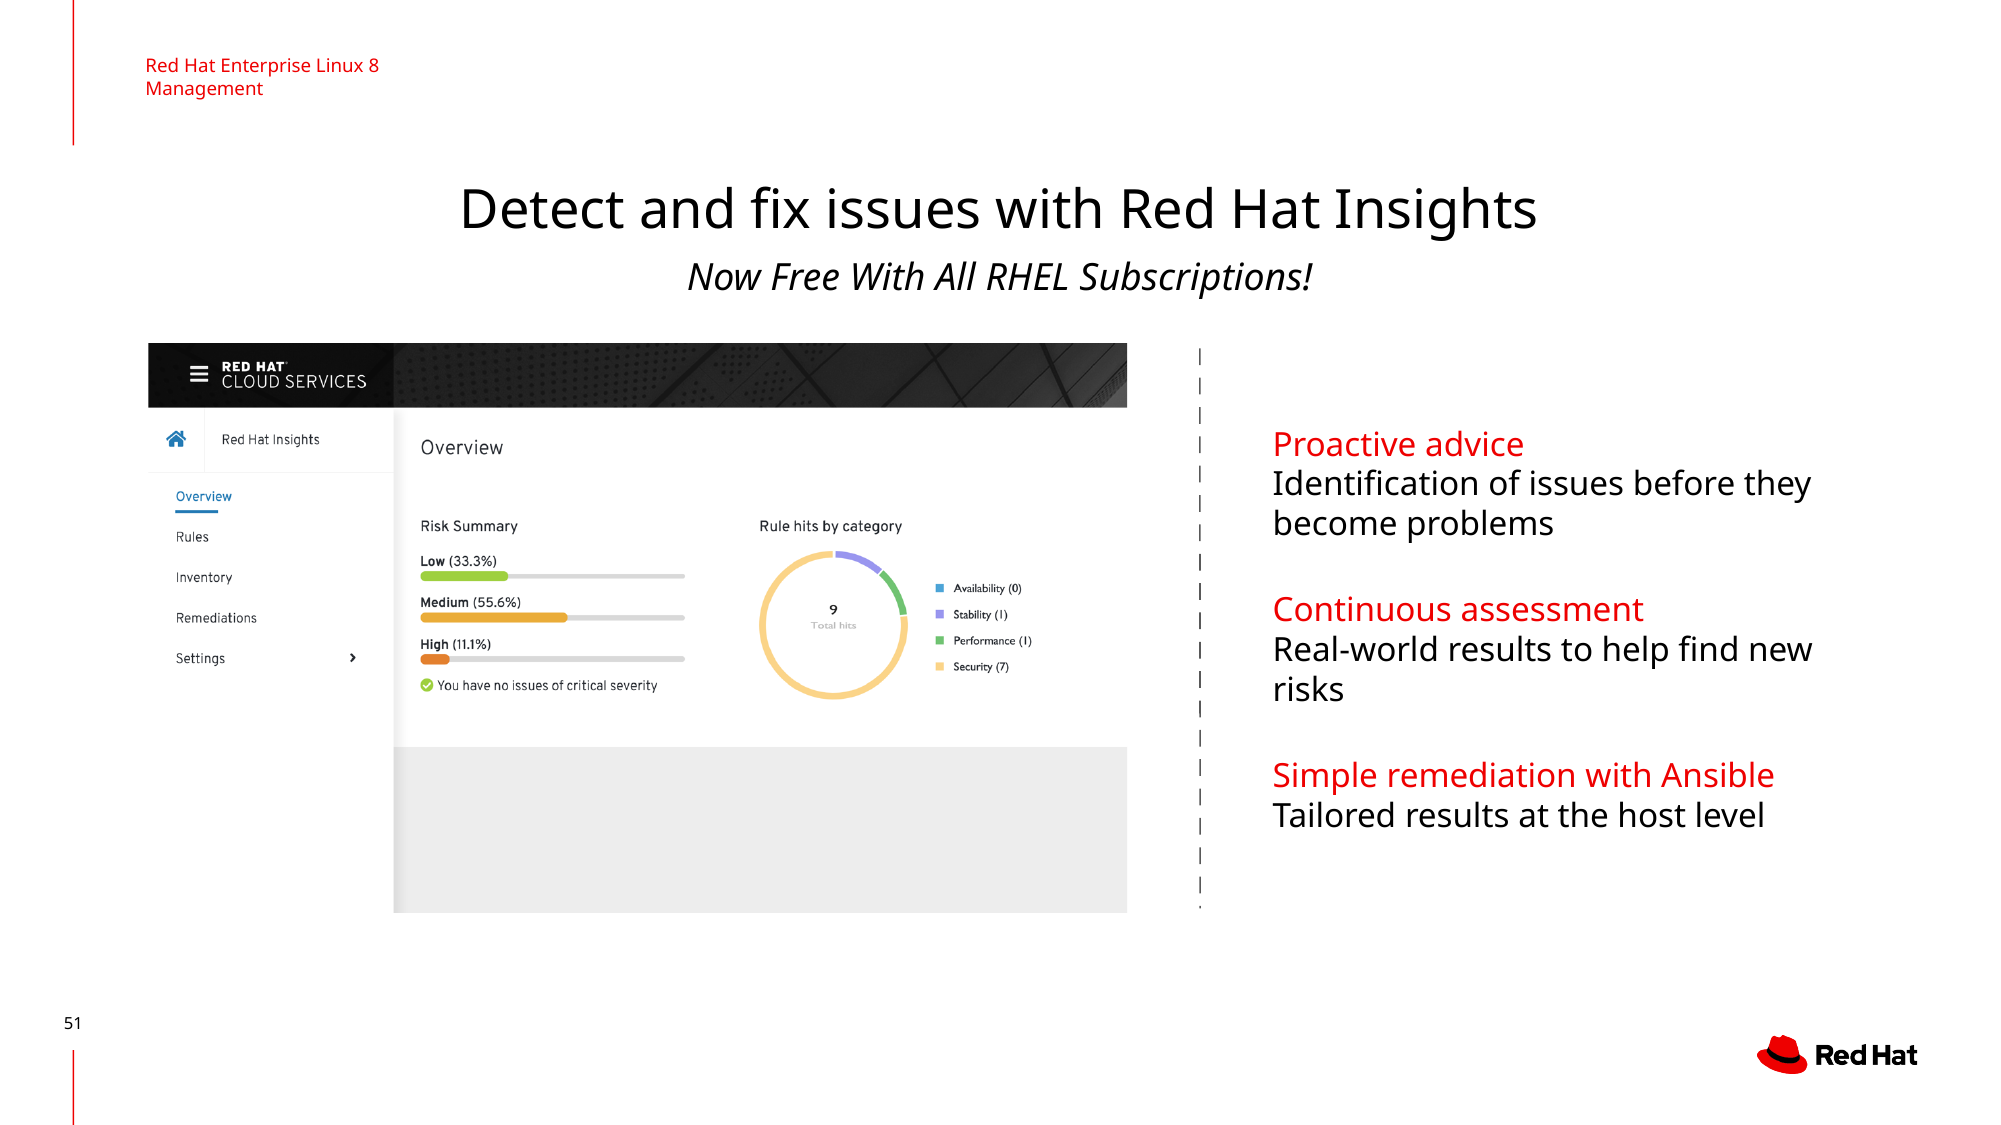

Red Hat Enterprise Linux 8
Management
# Detect and fix issues with Red Hat Insights Now Free With All RHEL Subscriptions!
Proactive advice
Identification of issues before they become problems
Continuous assessment
Real-world results to help find new risks
Simple remediation with Ansible
Tailored results at the host level